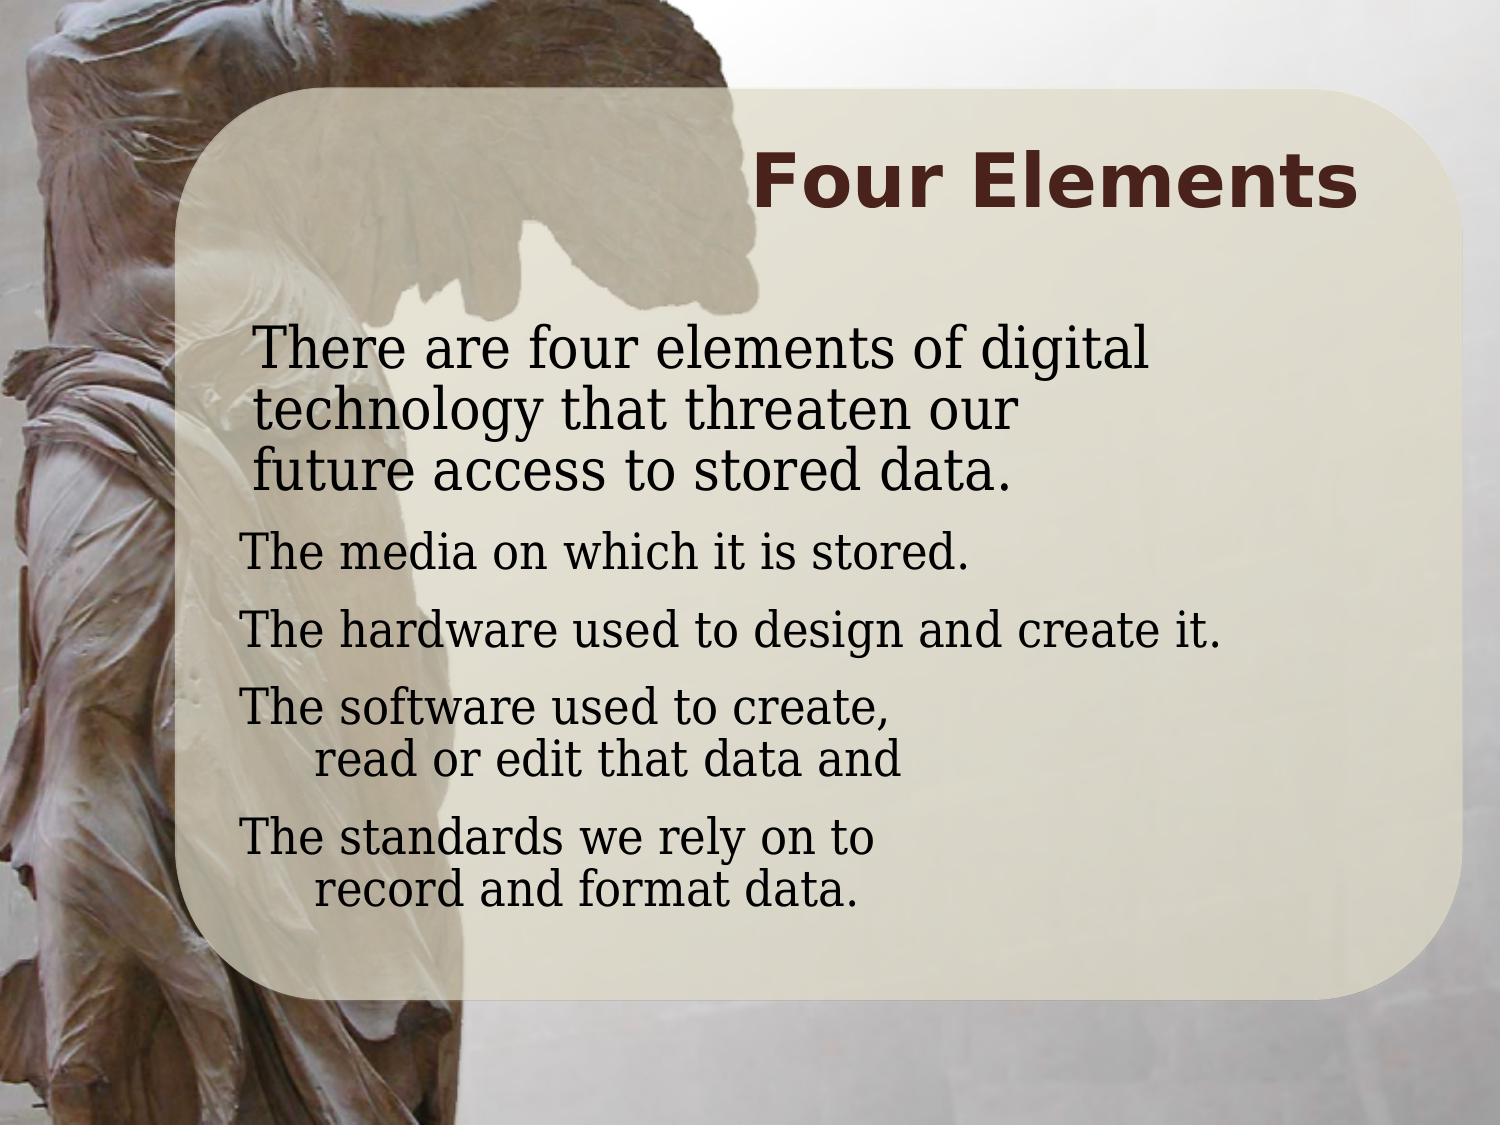

# Four Elements
	There are four elements of digital technology that threaten our
future access to stored data.
The media on which it is stored.
The hardware used to design and create it.
The software used to create,
read or edit that data and
The standards we rely on to
record and format data.